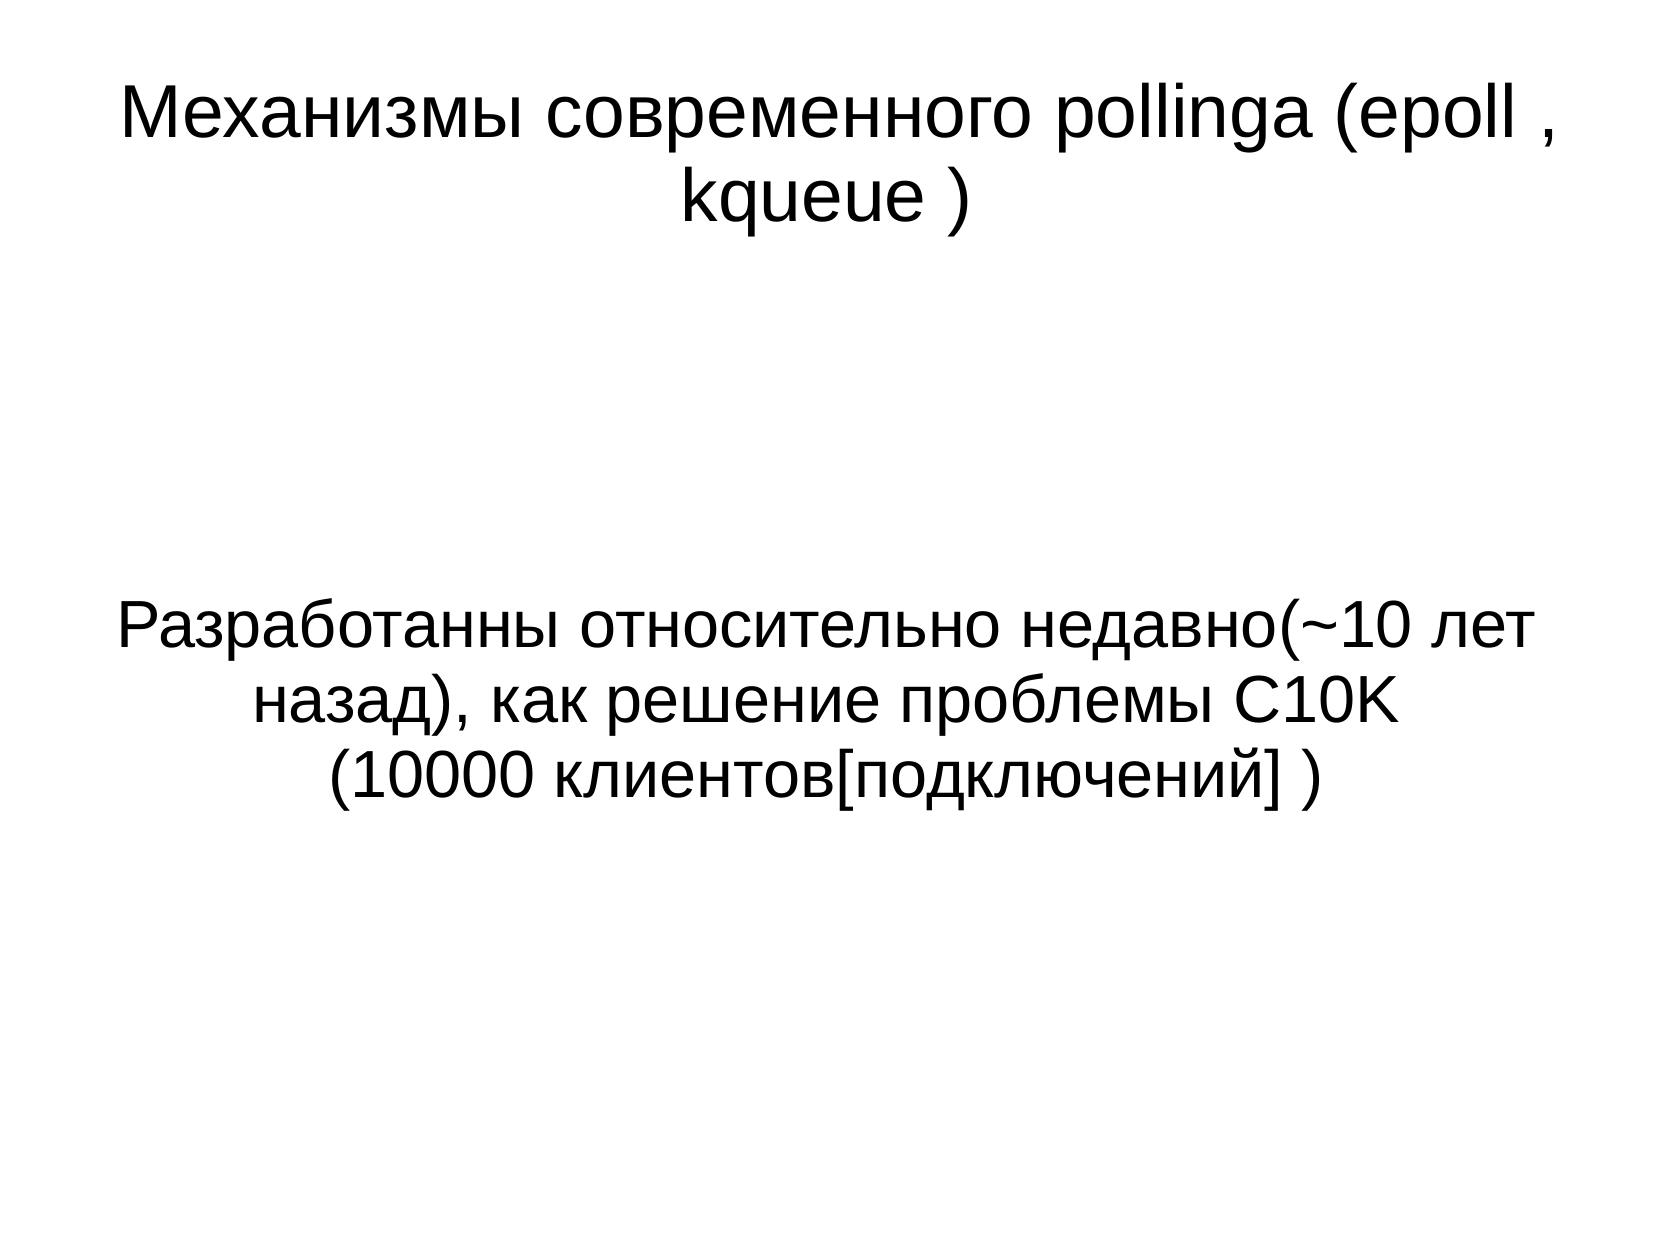

# Механизмы современного pollingа (epoll , kqueue )
Разработанны относительно недавно(~10 лет назад), как решение проблемы C10K
(10000 клиентов[подключений] )